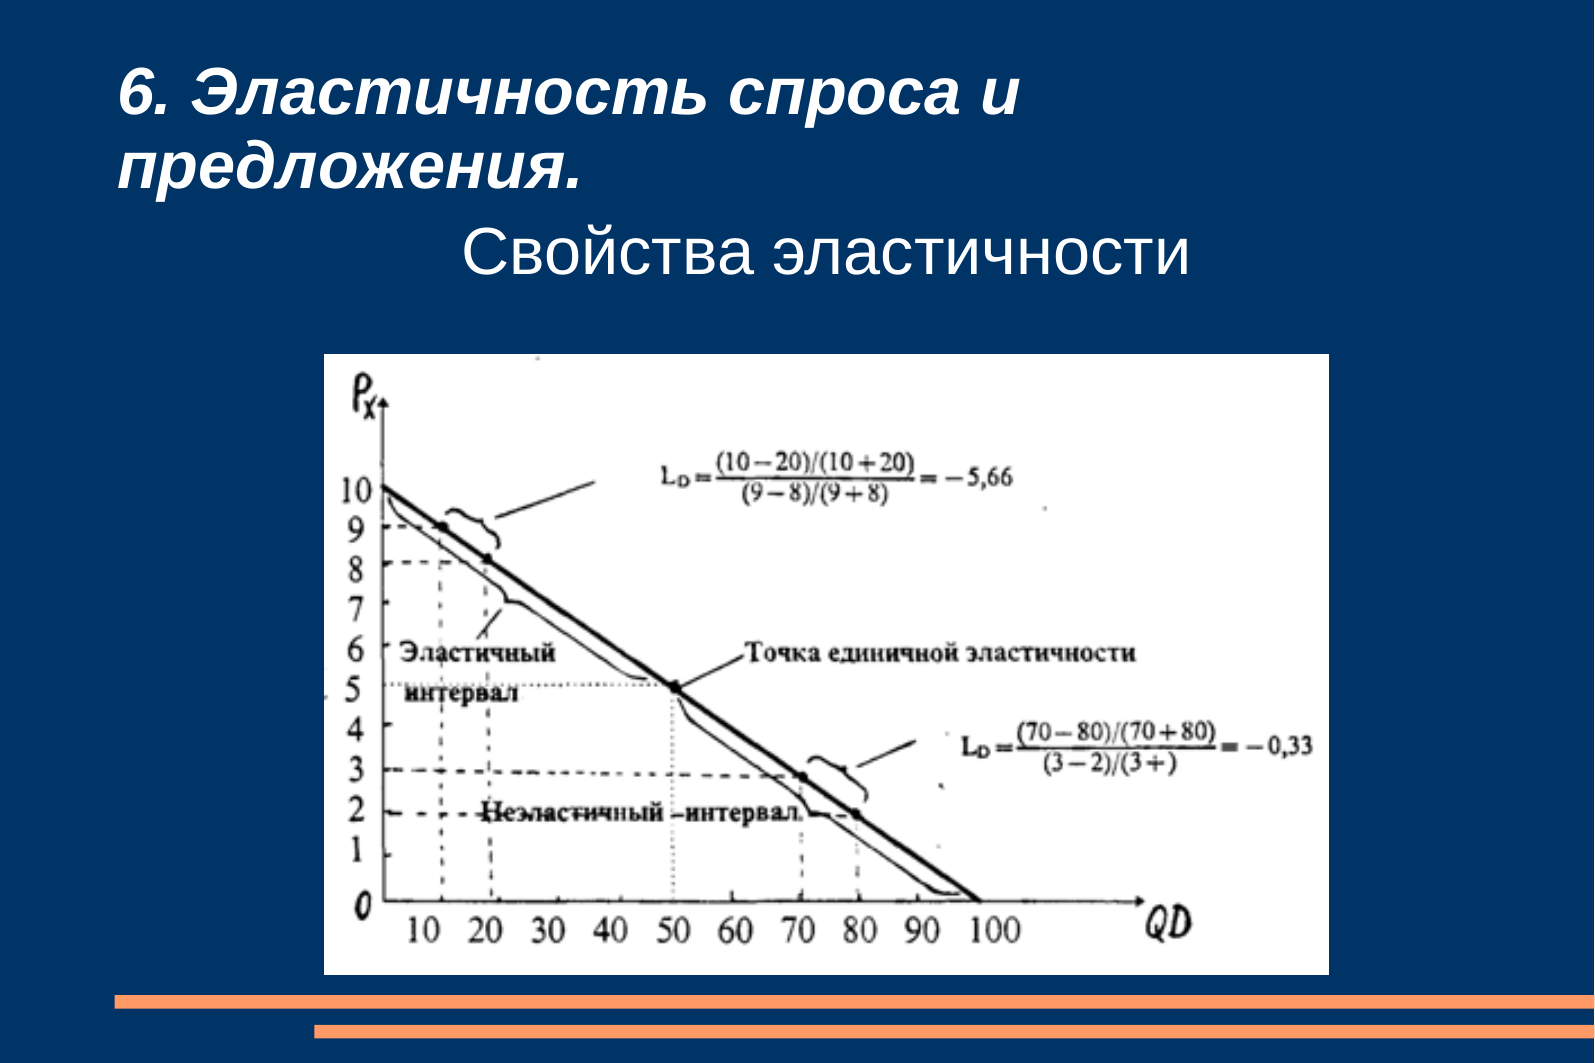

# 6. Эластичность спроса и предложения.
Свойства эластичности